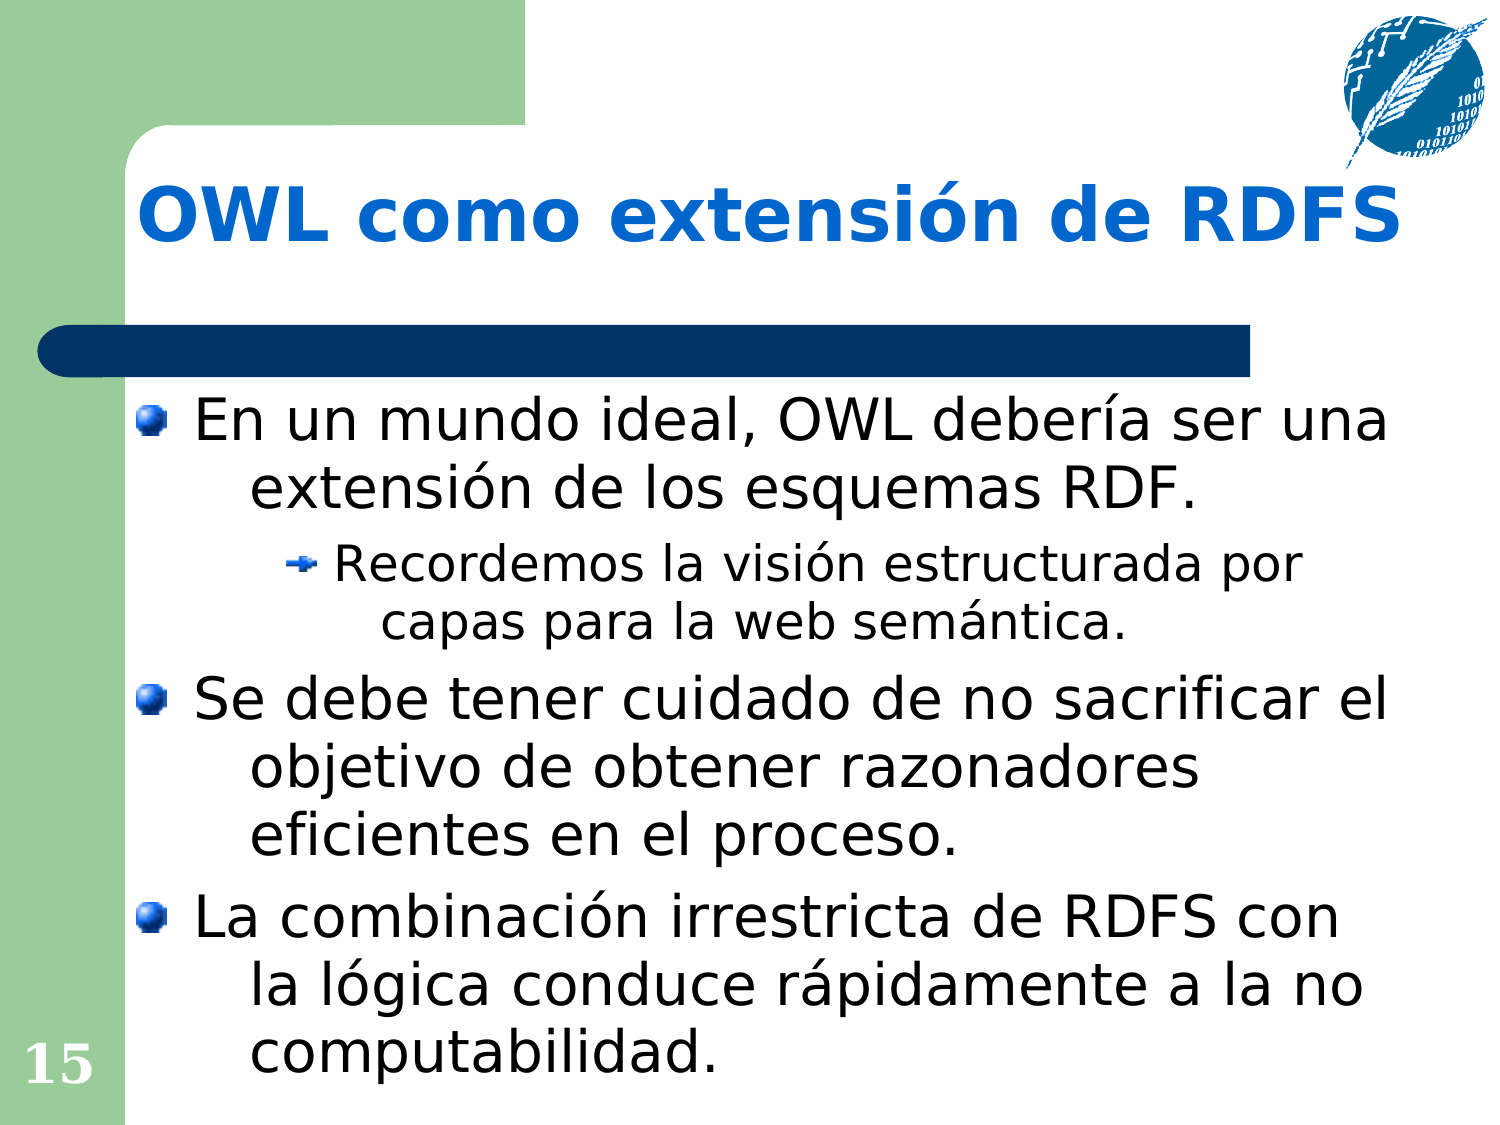

# OWL como extensión de RDFS
En un mundo ideal, OWL debería ser una extensión de los esquemas RDF.
Recordemos la visión estructurada por capas para la web semántica.
Se debe tener cuidado de no sacrificar el objetivo de obtener razonadores eficientes en el proceso.
La combinación irrestricta de RDFS con la lógica conduce rápidamente a la no computabilidad.
15